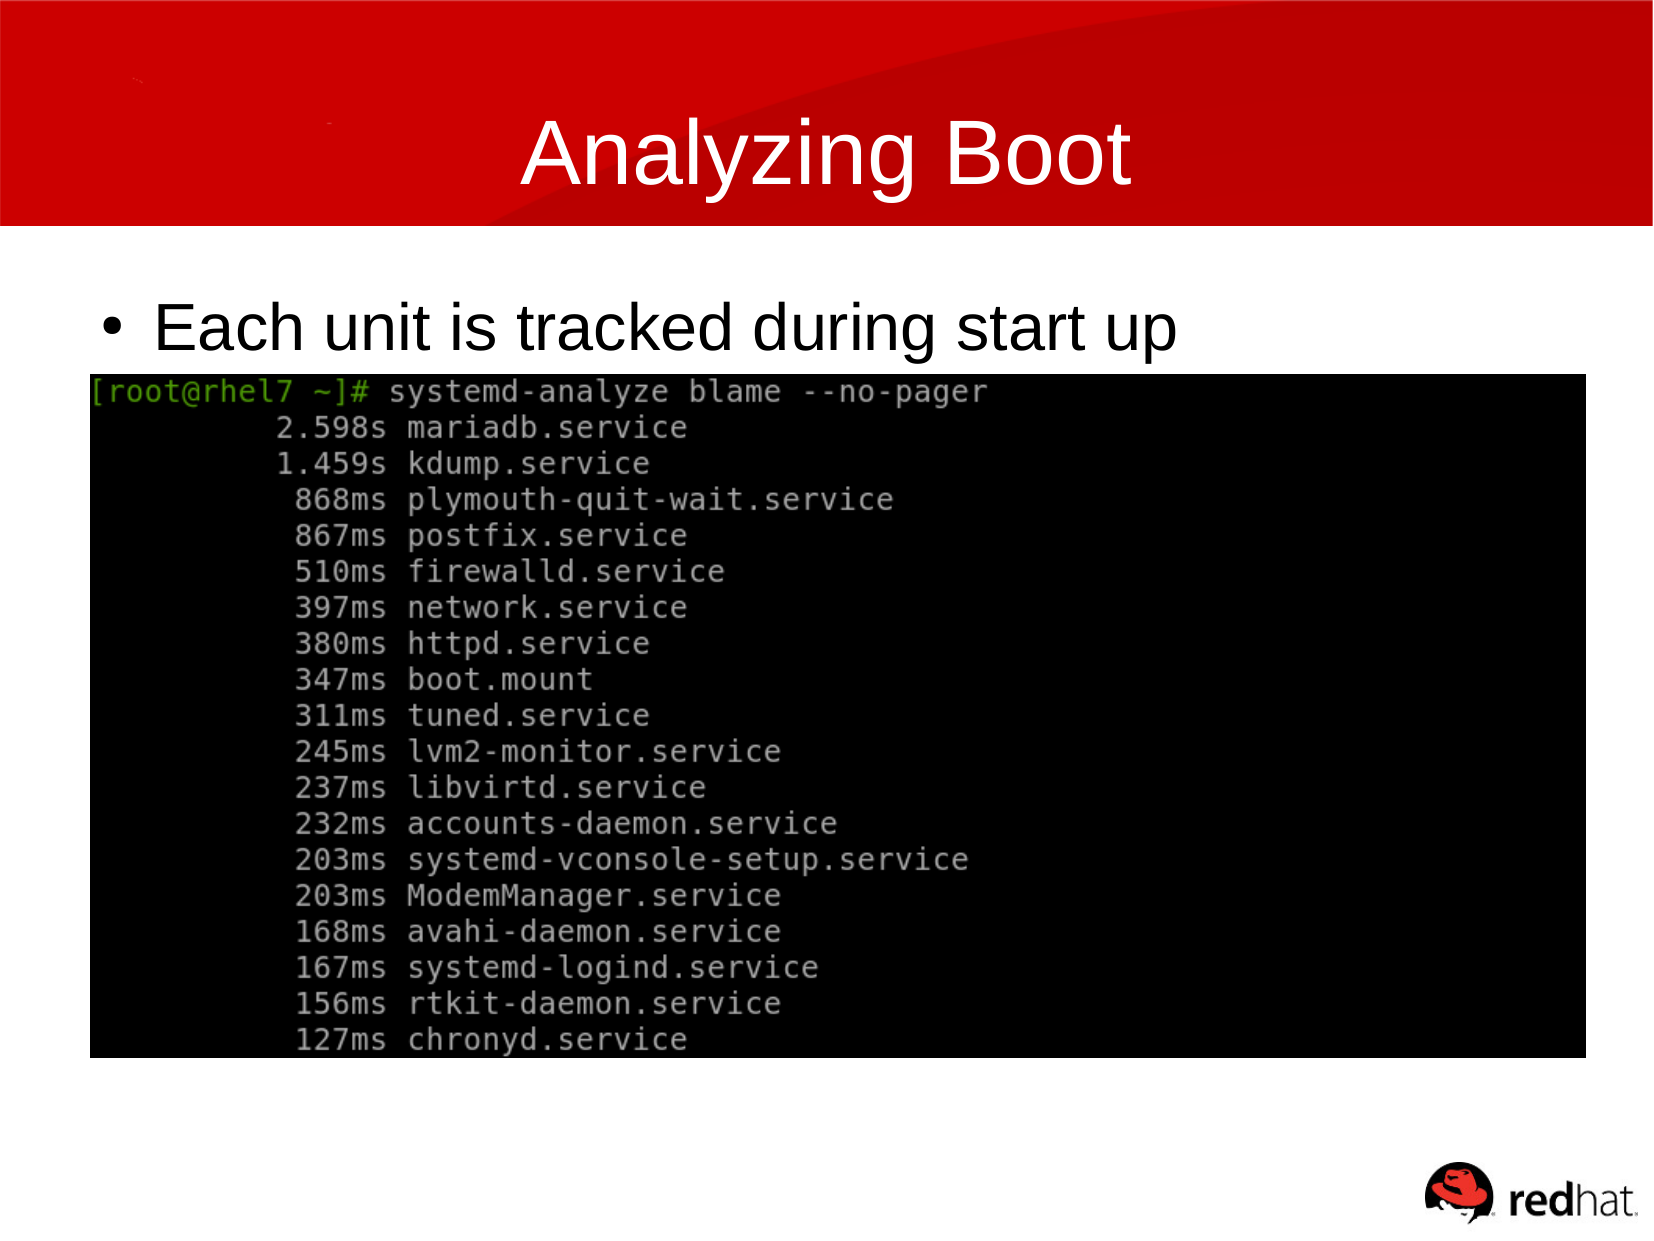

# Analyzing Boot
Each unit is tracked during start up